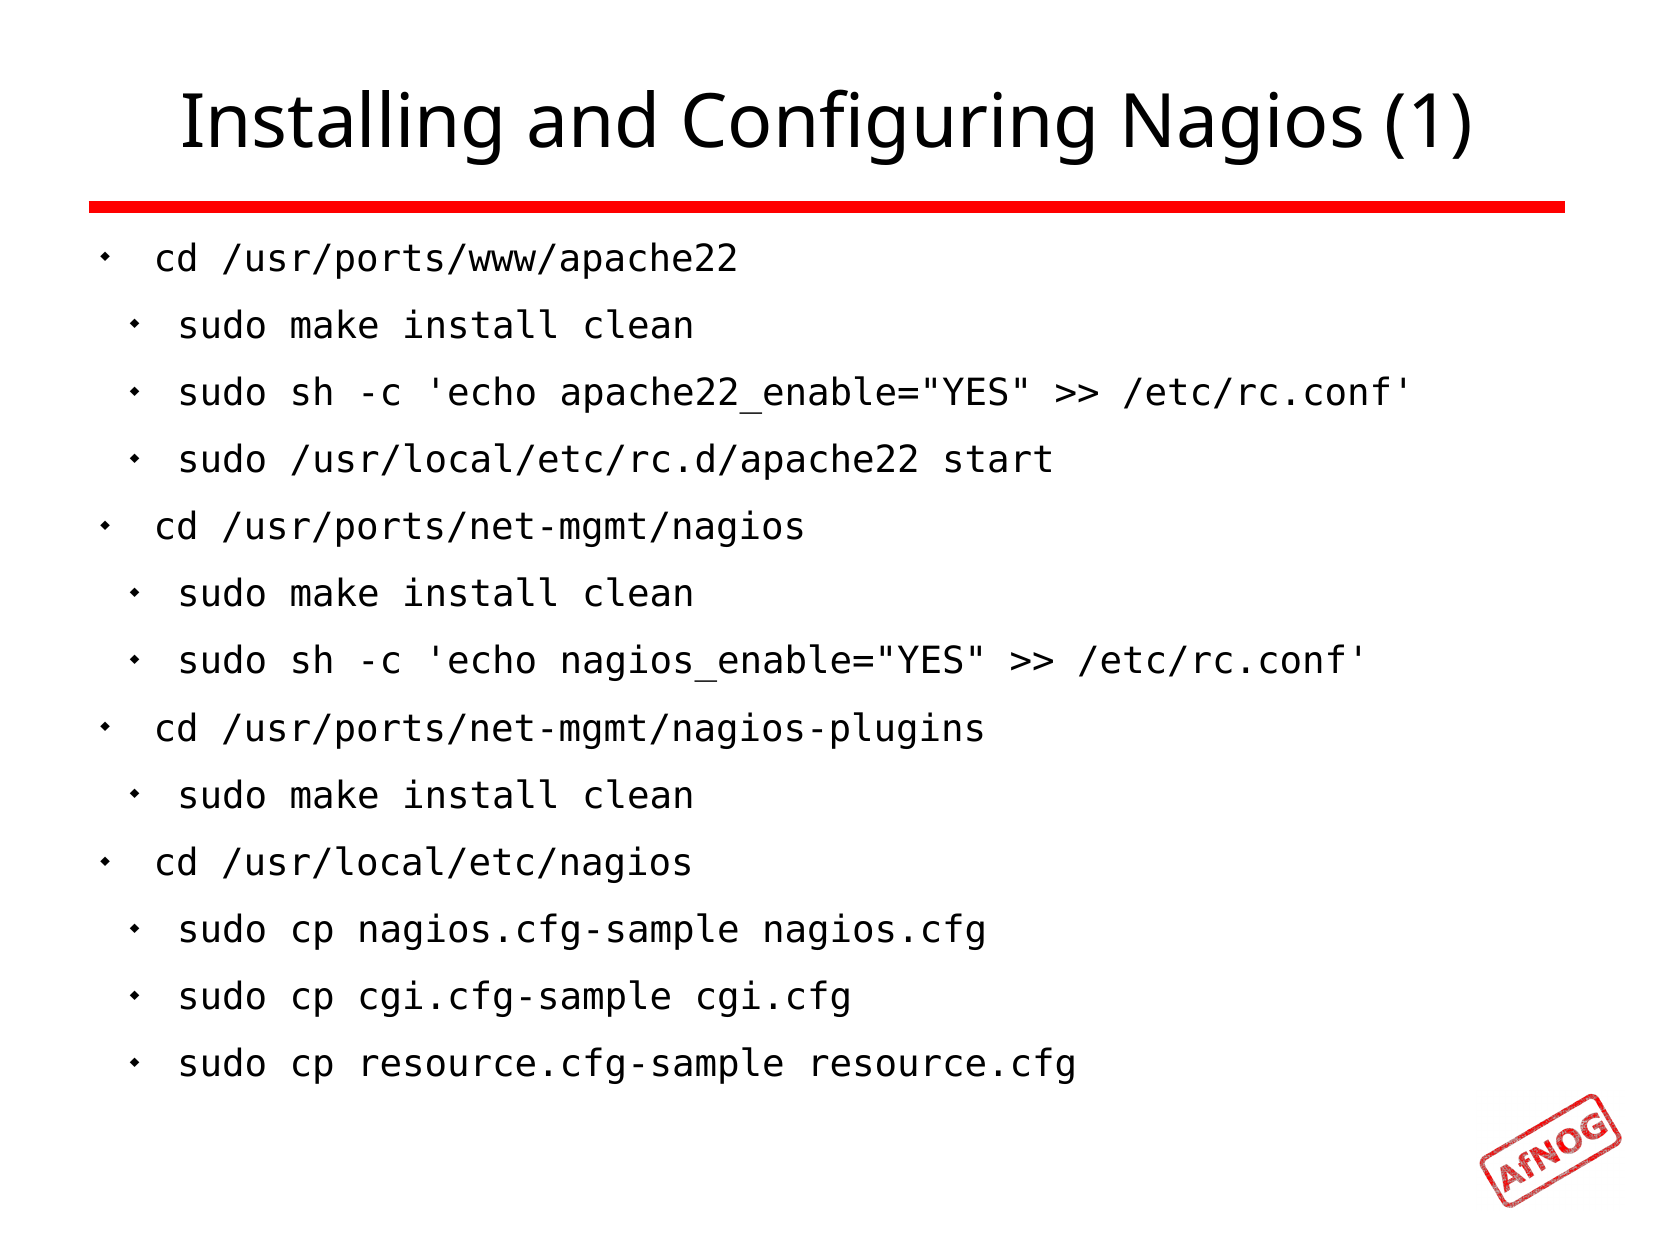

# Installing and Configuring Nagios (1)
cd /usr/ports/www/apache22
sudo make install clean
sudo sh -c 'echo apache22_enable="YES" >> /etc/rc.conf'
sudo /usr/local/etc/rc.d/apache22 start
cd /usr/ports/net-mgmt/nagios
sudo make install clean
sudo sh -c 'echo nagios_enable="YES" >> /etc/rc.conf'
cd /usr/ports/net-mgmt/nagios-plugins
sudo make install clean
cd /usr/local/etc/nagios
sudo cp nagios.cfg-sample nagios.cfg
sudo cp cgi.cfg-sample cgi.cfg
sudo cp resource.cfg-sample resource.cfg